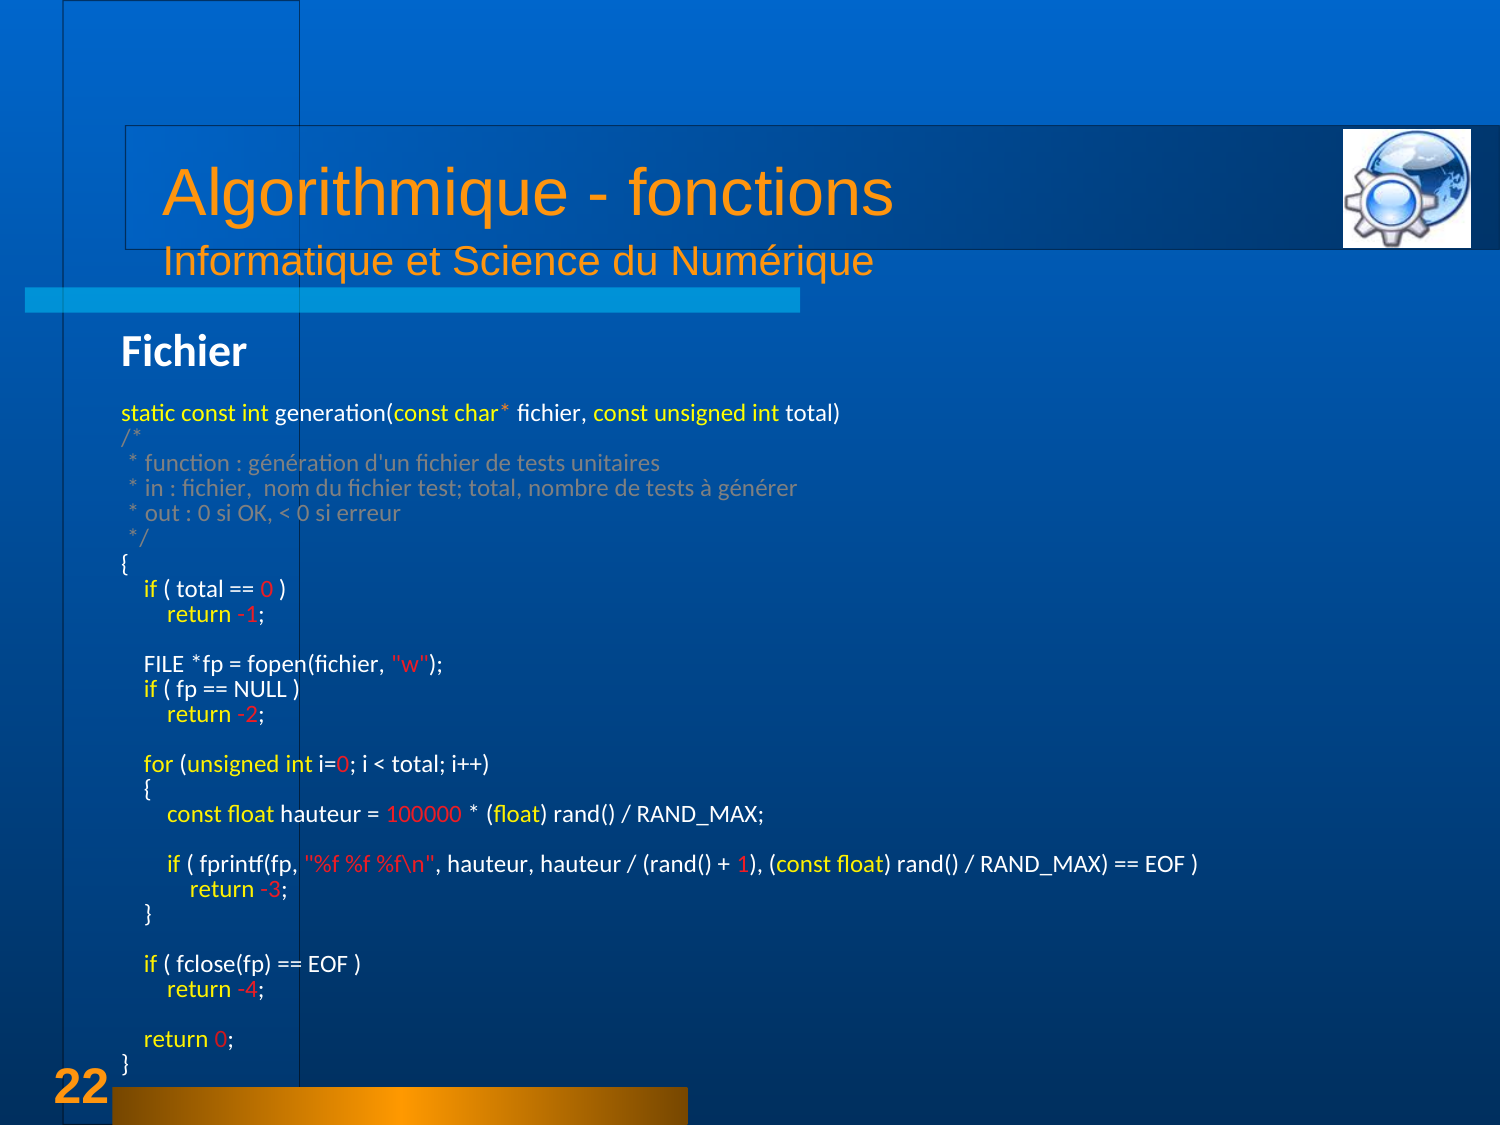

Fichier
static const int generation(const char* fichier, const unsigned int total)
/*
 * function : génération d'un fichier de tests unitaires
 * in : fichier, nom du fichier test; total, nombre de tests à générer
 * out : 0 si OK, < 0 si erreur
 */
{
 if ( total == 0 )
 return -1;
 FILE *fp = fopen(fichier, "w");
 if ( fp == NULL )
 return -2;
 for (unsigned int i=0; i < total; i++)
 {
 const float hauteur = 100000 * (float) rand() / RAND_MAX;
 if ( fprintf(fp, "%f %f %f\n", hauteur, hauteur / (rand() + 1), (const float) rand() / RAND_MAX) == EOF )
 return -3;
 }
 if ( fclose(fp) == EOF )
 return -4;
 return 0;
}